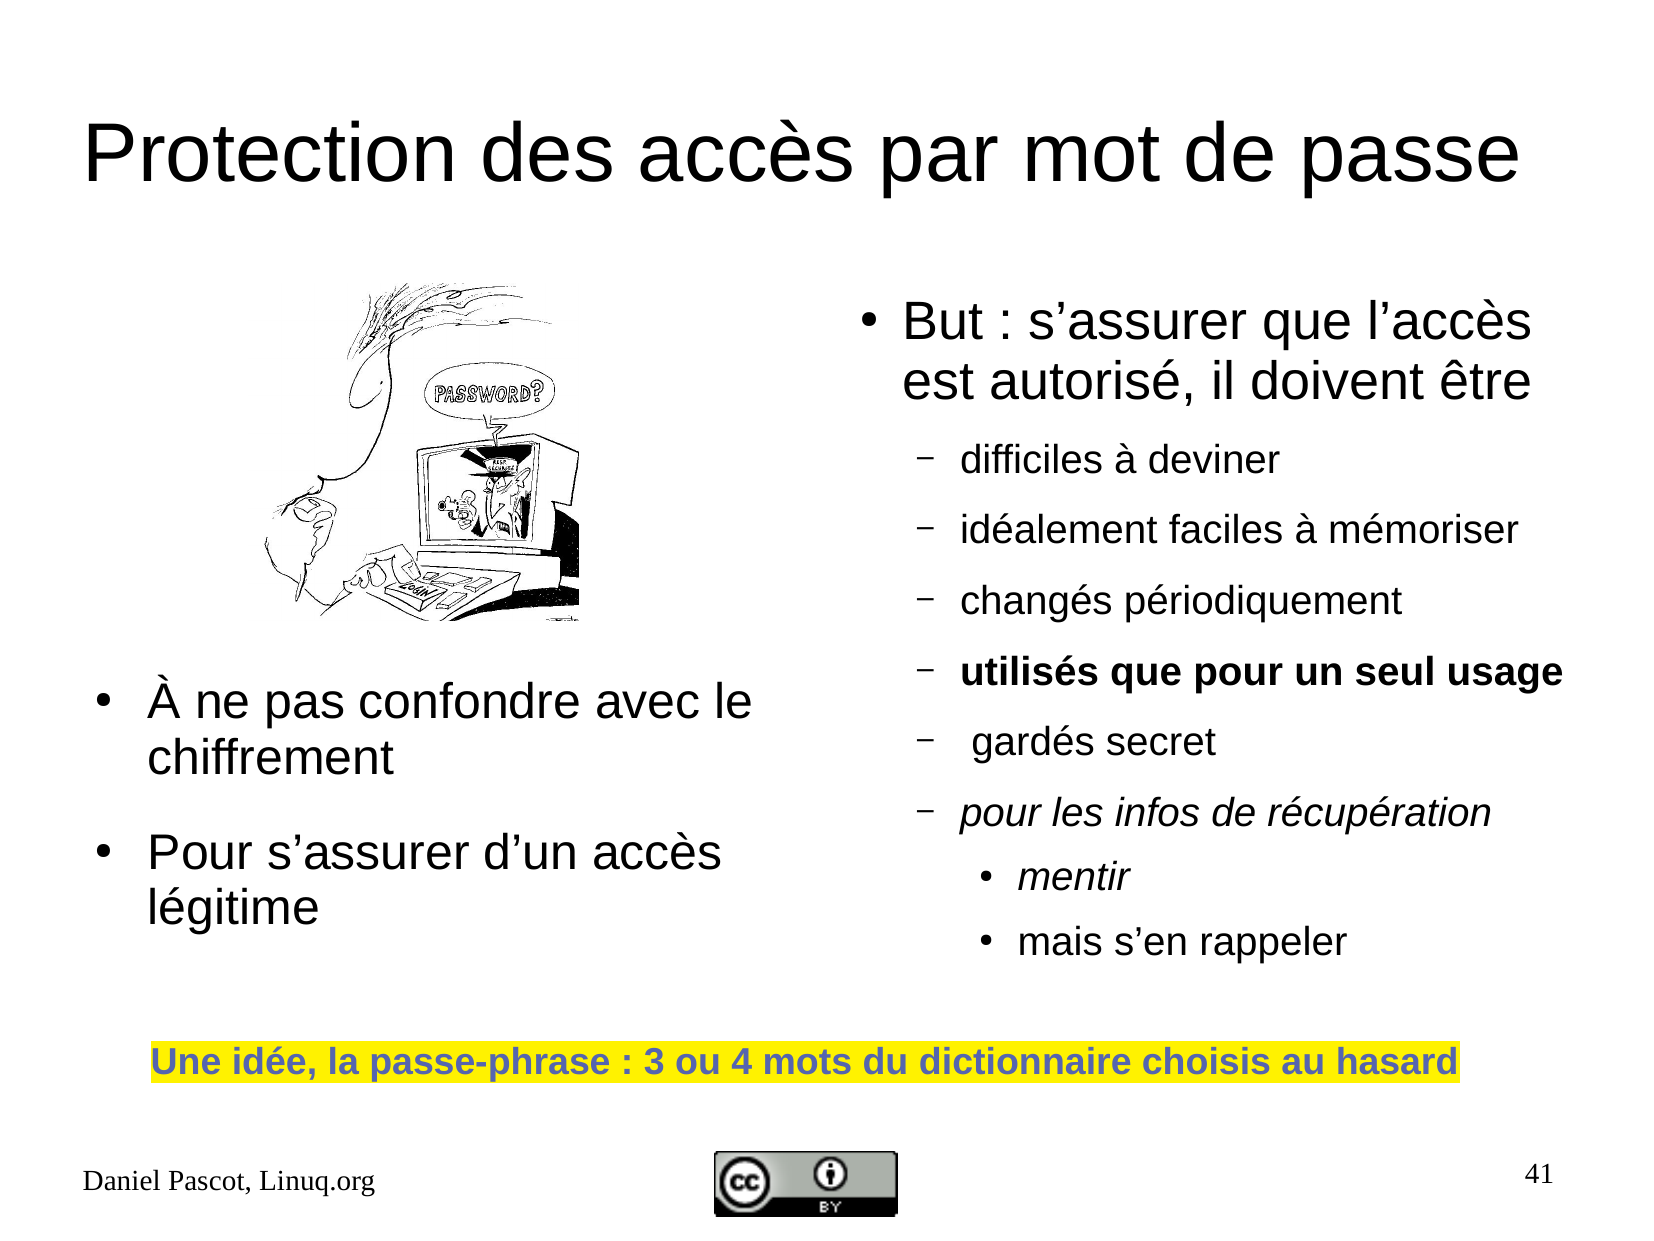

# Protection des accès par mot de passe
But : s’assurer que l’accès est autorisé, il doivent être
difficiles à deviner
idéalement faciles à mémoriser
changés périodiquement
utilisés que pour un seul usage
 gardés secret
pour les infos de récupération
mentir
mais s’en rappeler
À ne pas confondre avec le chiffrement
Pour s’assurer d’un accès
légitime
Une idée, la passe-phrase : 3 ou 4 mots du dictionnaire choisis au hasard
41
15-08- 2018